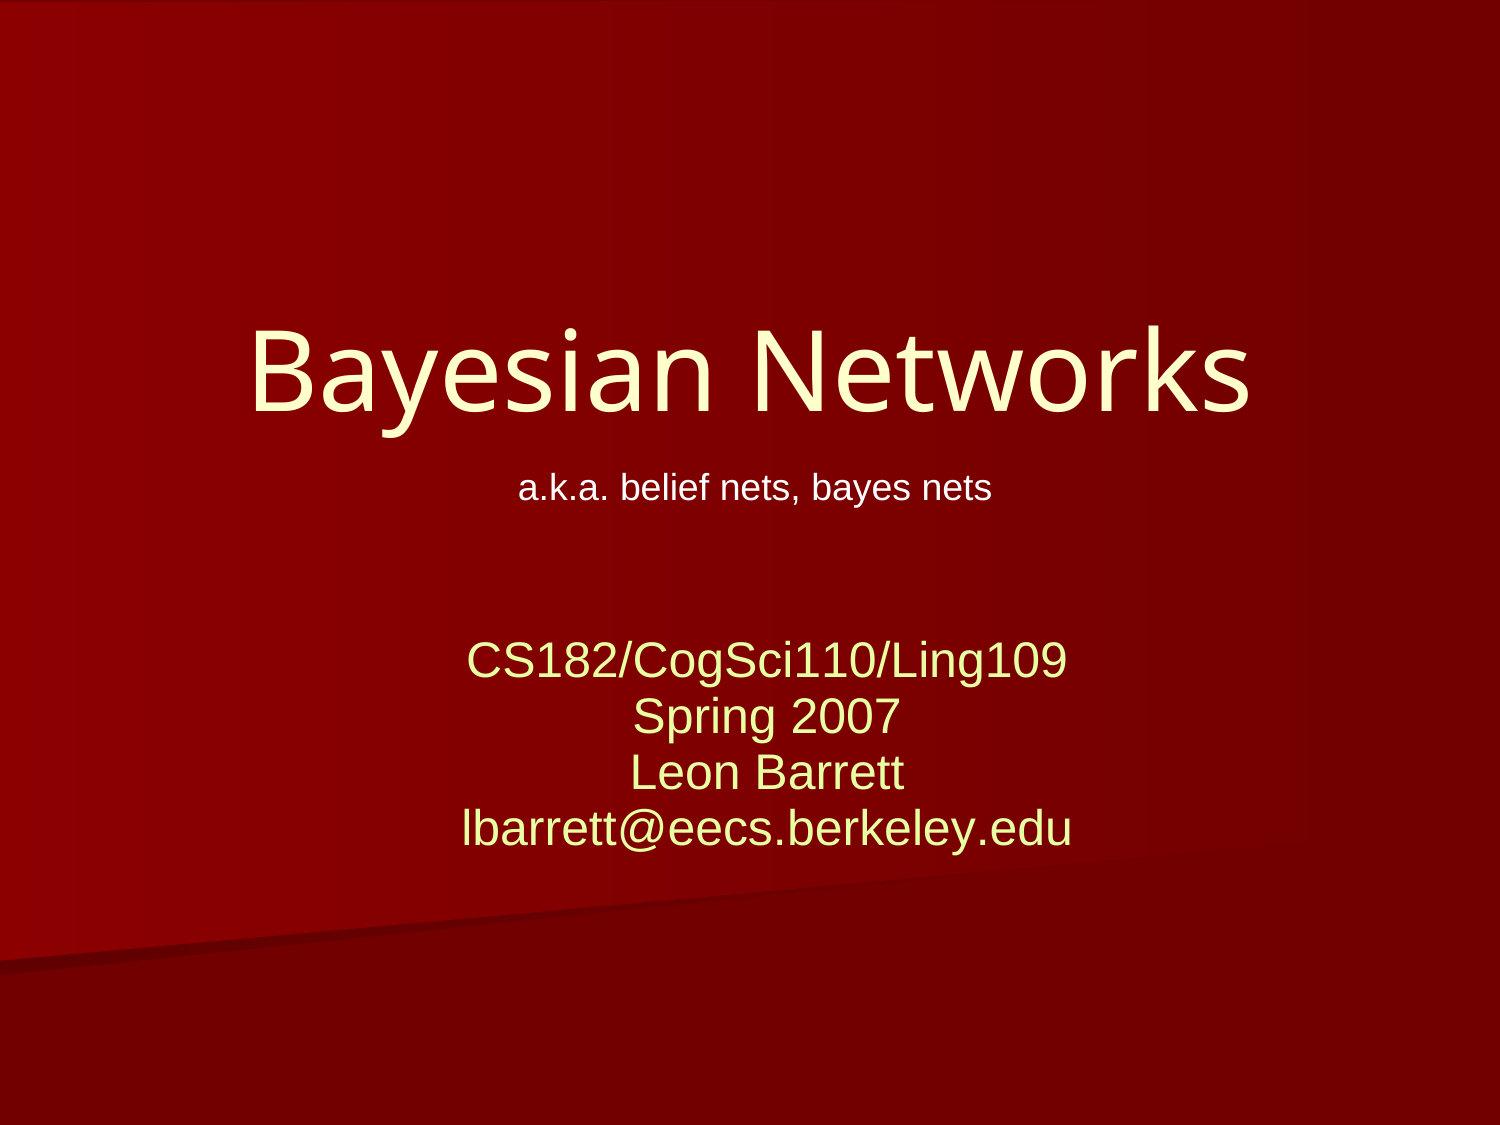

# Bayesian Networks
a.k.a. belief nets, bayes nets
CS182/CogSci110/Ling109
Spring 2007
Leon Barrett
lbarrett@eecs.berkeley.edu